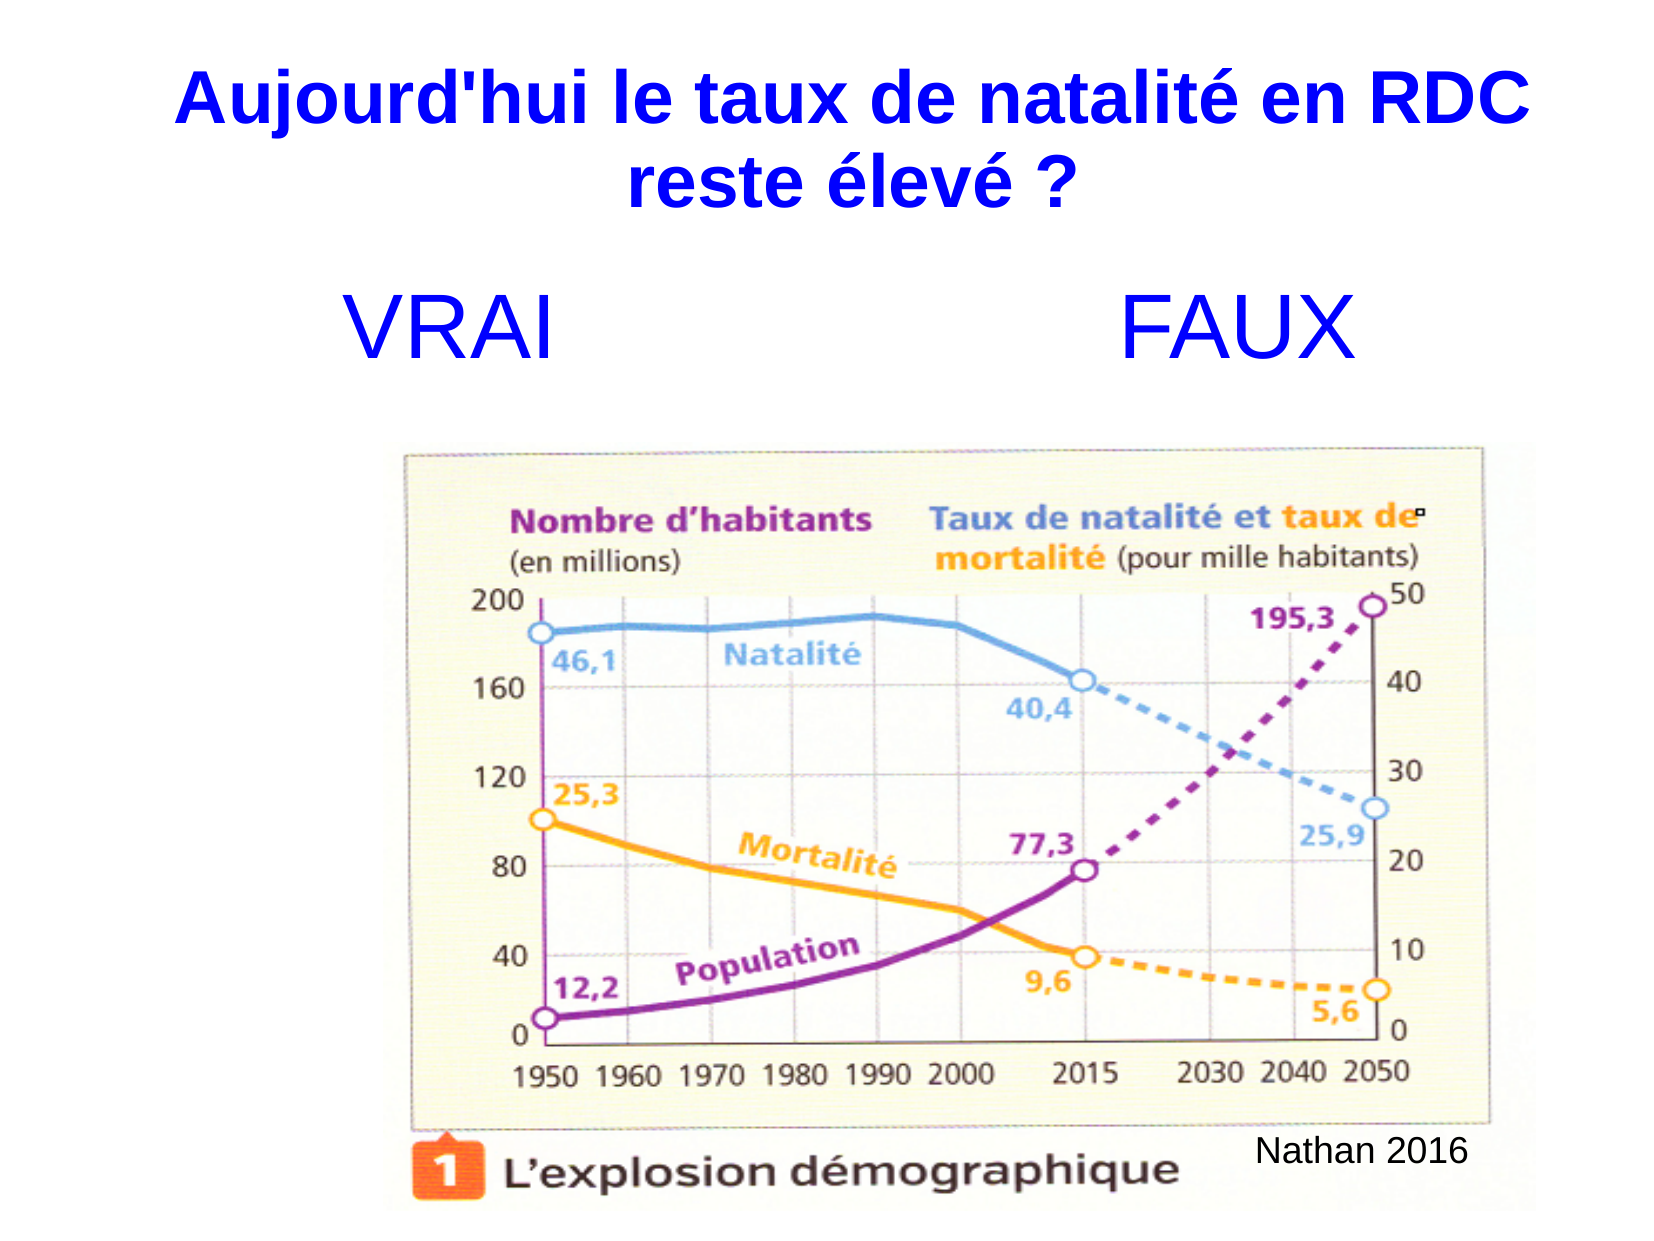

Aujourd'hui le taux de natalité en RDC reste élevé ?
# VRAI FAUX
Nathan 2016